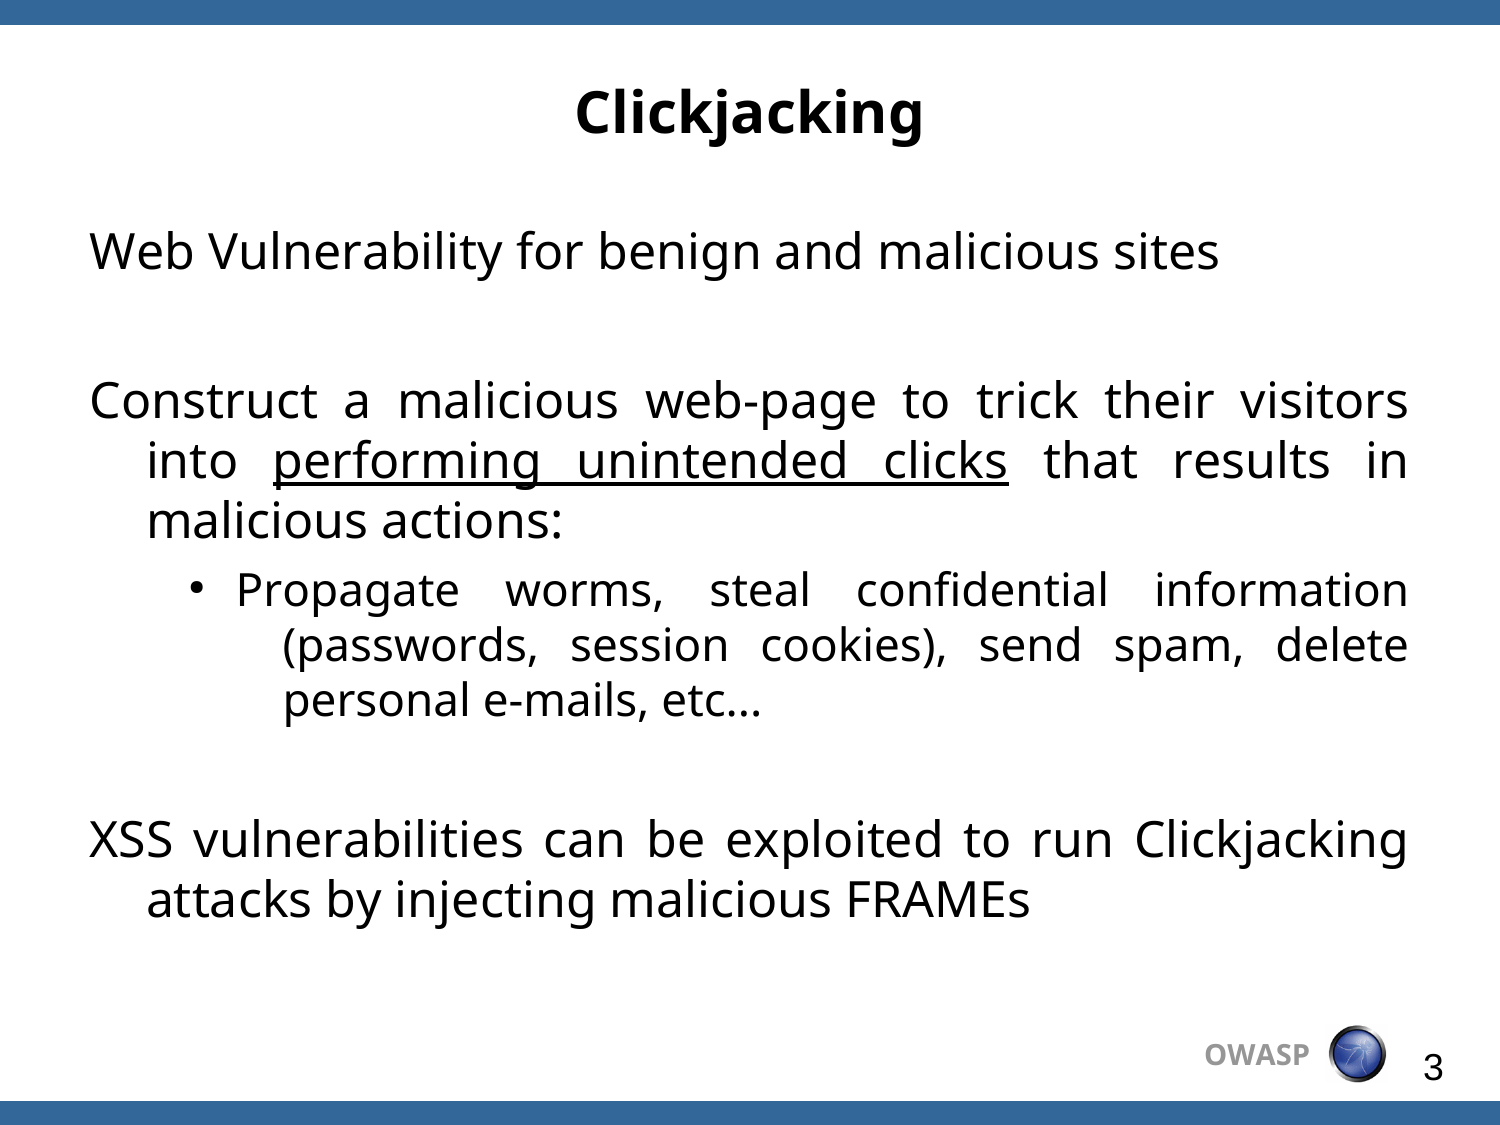

# Clickjacking
Web Vulnerability for benign and malicious sites
Construct a malicious web-page to trick their visitors into performing unintended clicks that results in malicious actions:
Propagate worms, steal confidential information (passwords, session cookies), send spam, delete personal e-mails, etc...
XSS vulnerabilities can be exploited to run Clickjacking attacks by injecting malicious FRAMEs
3